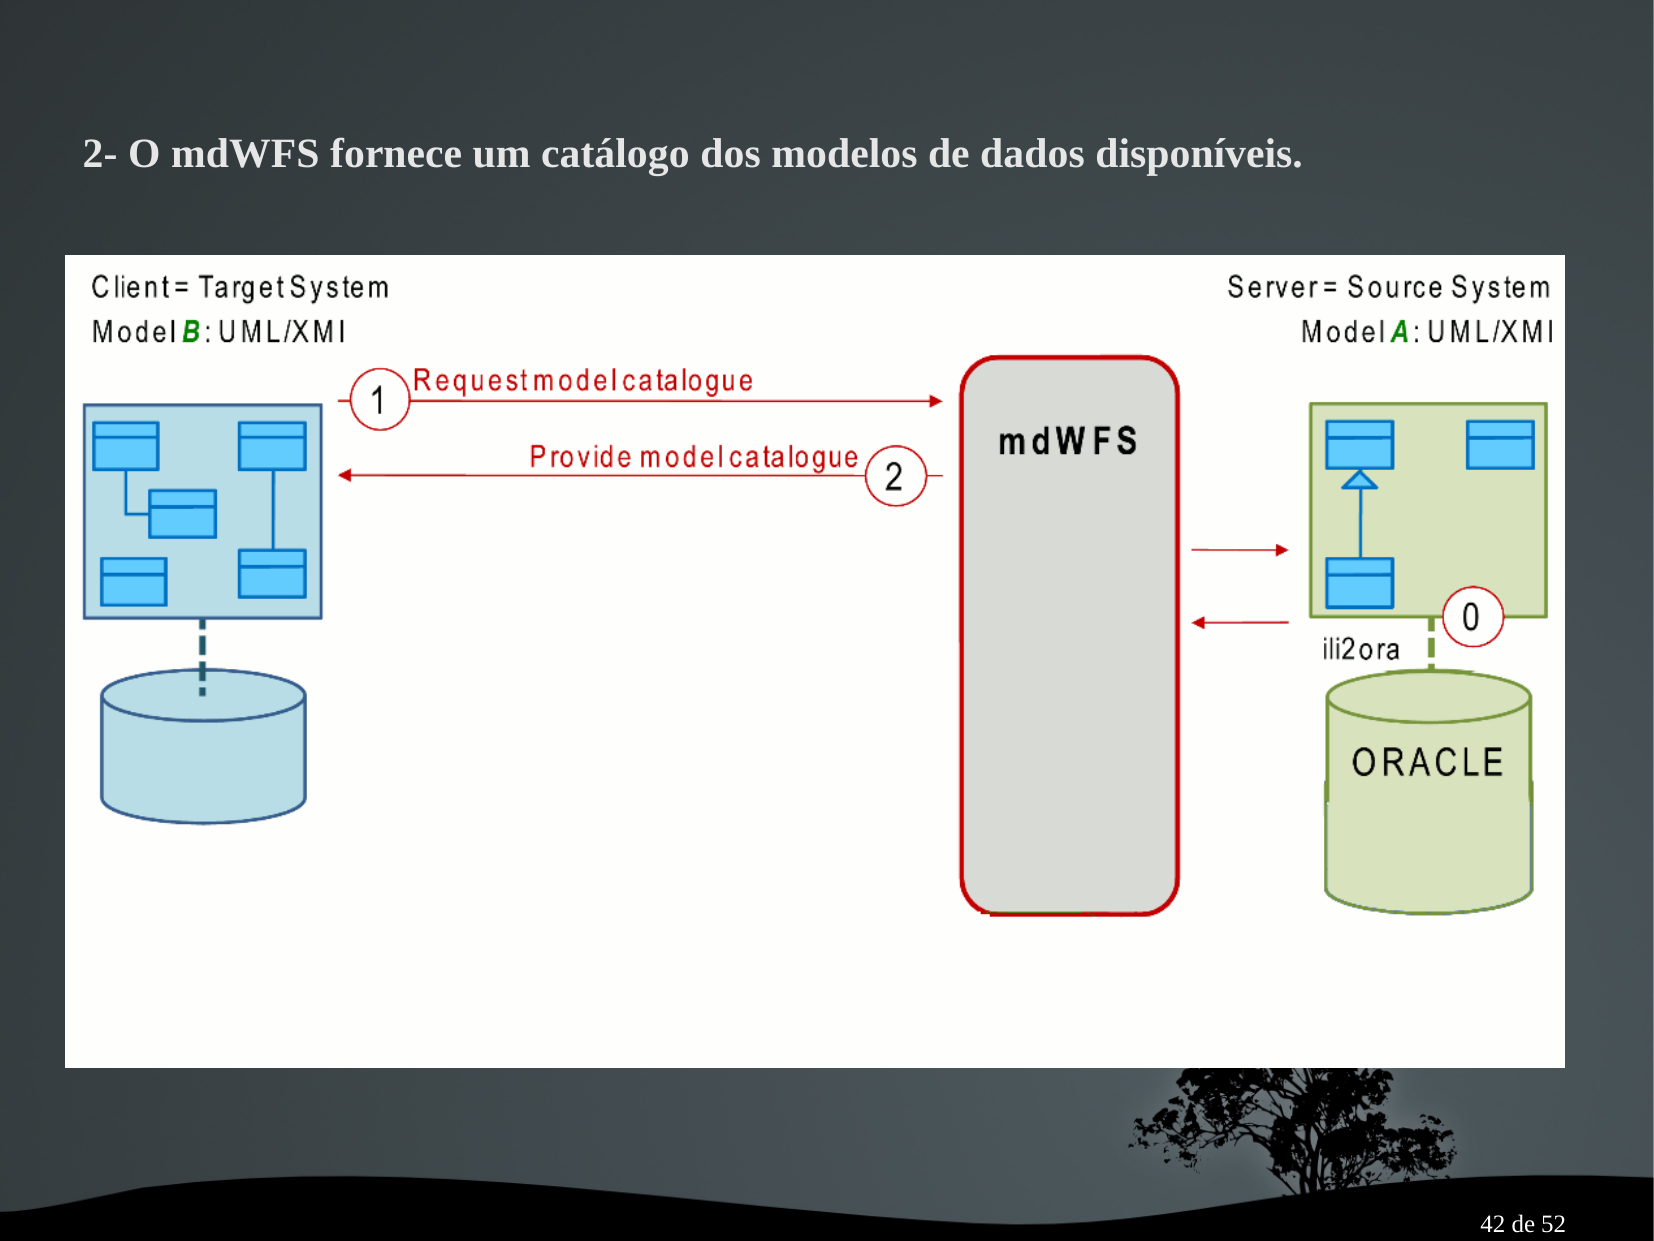

# 2- O mdWFS fornece um catálogo dos modelos de dados disponíveis.
42